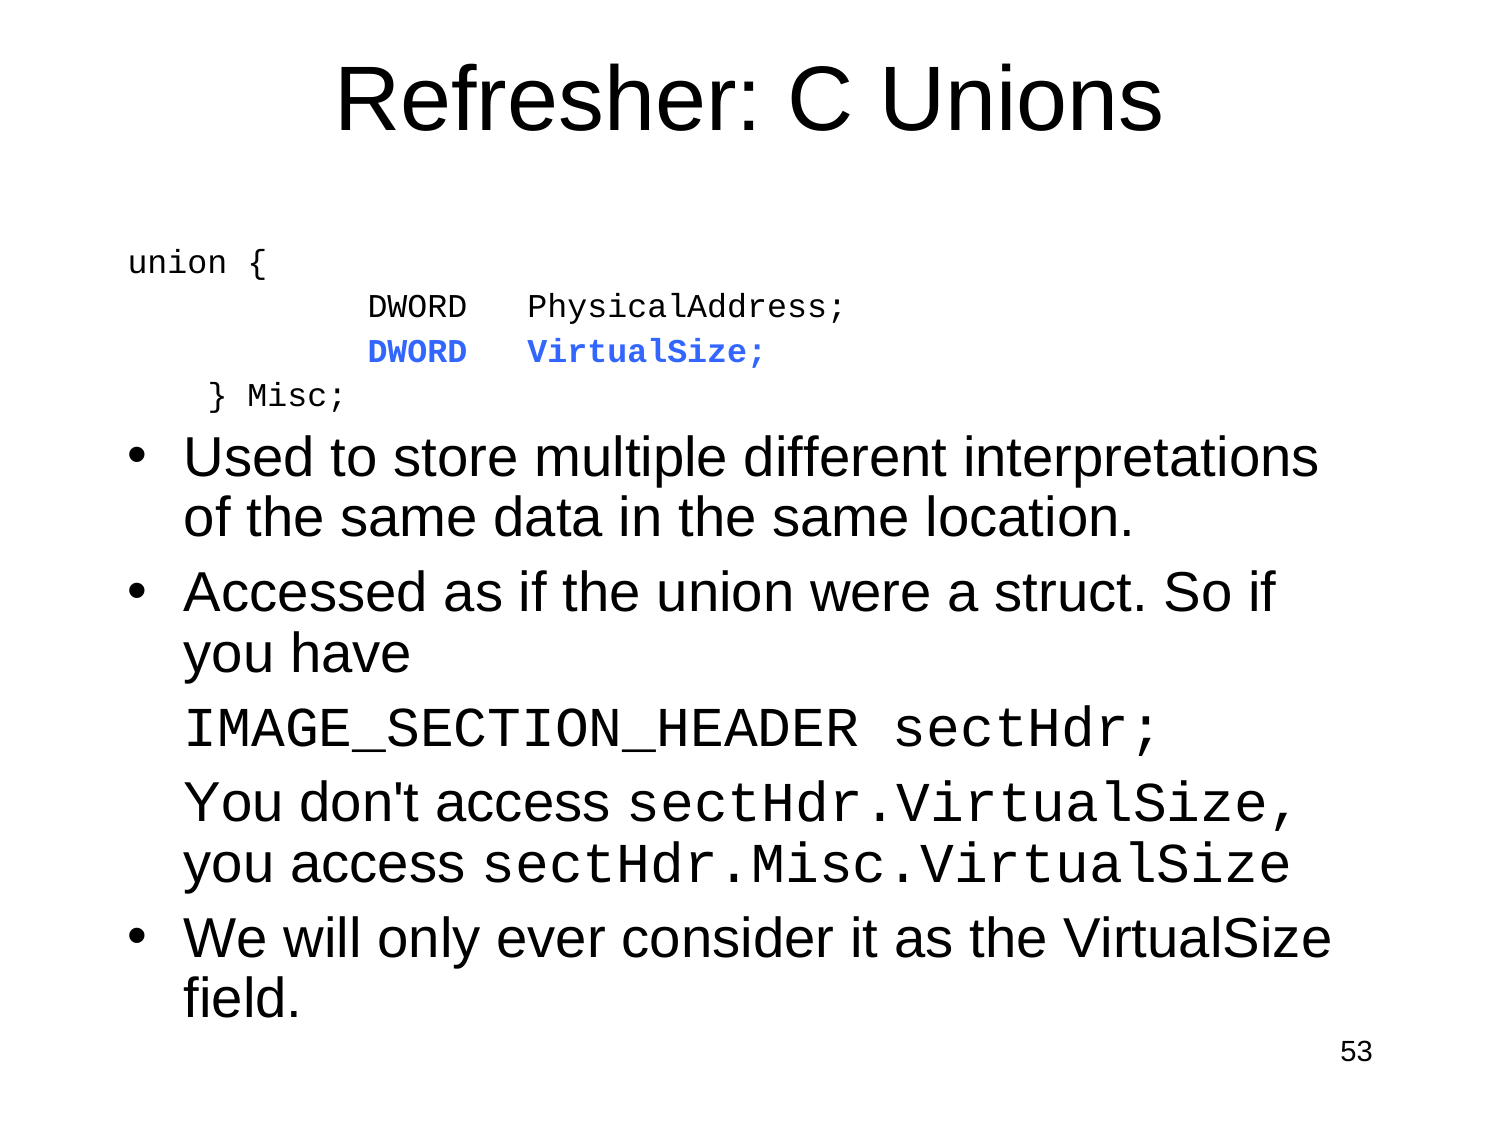

# Refresher: C Unions
union {
 DWORD PhysicalAddress;
 DWORD VirtualSize;
 } Misc;
Used to store multiple different interpretations of the same data in the same location.
Accessed as if the union were a struct. So if you have
	IMAGE_SECTION_HEADER sectHdr;
	You don't access sectHdr.VirtualSize, you access sectHdr.Misc.VirtualSize
We will only ever consider it as the VirtualSize field.